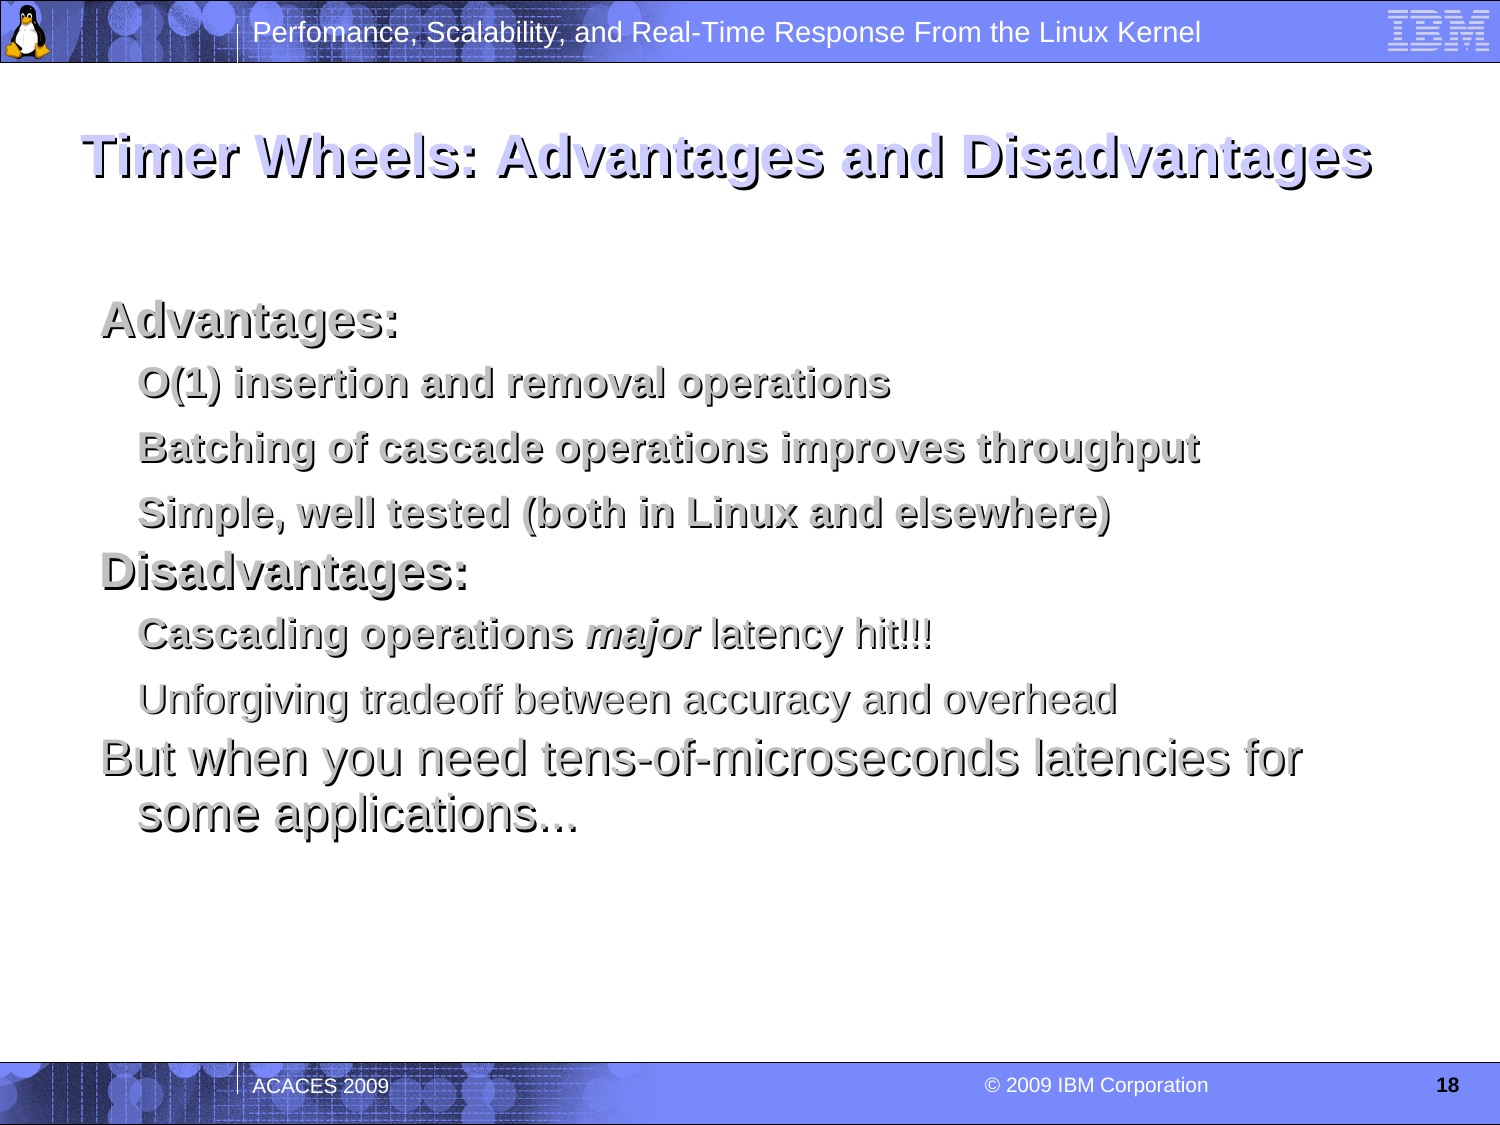

# Timer Wheels: Advantages and Disadvantages
Advantages:
O(1) insertion and removal operations
Batching of cascade operations improves throughput
Simple, well tested (both in Linux and elsewhere)
Disadvantages:
Cascading operations major latency hit!!!
Unforgiving tradeoff between accuracy and overhead
But when you need tens-of-microseconds latencies for some applications...
18